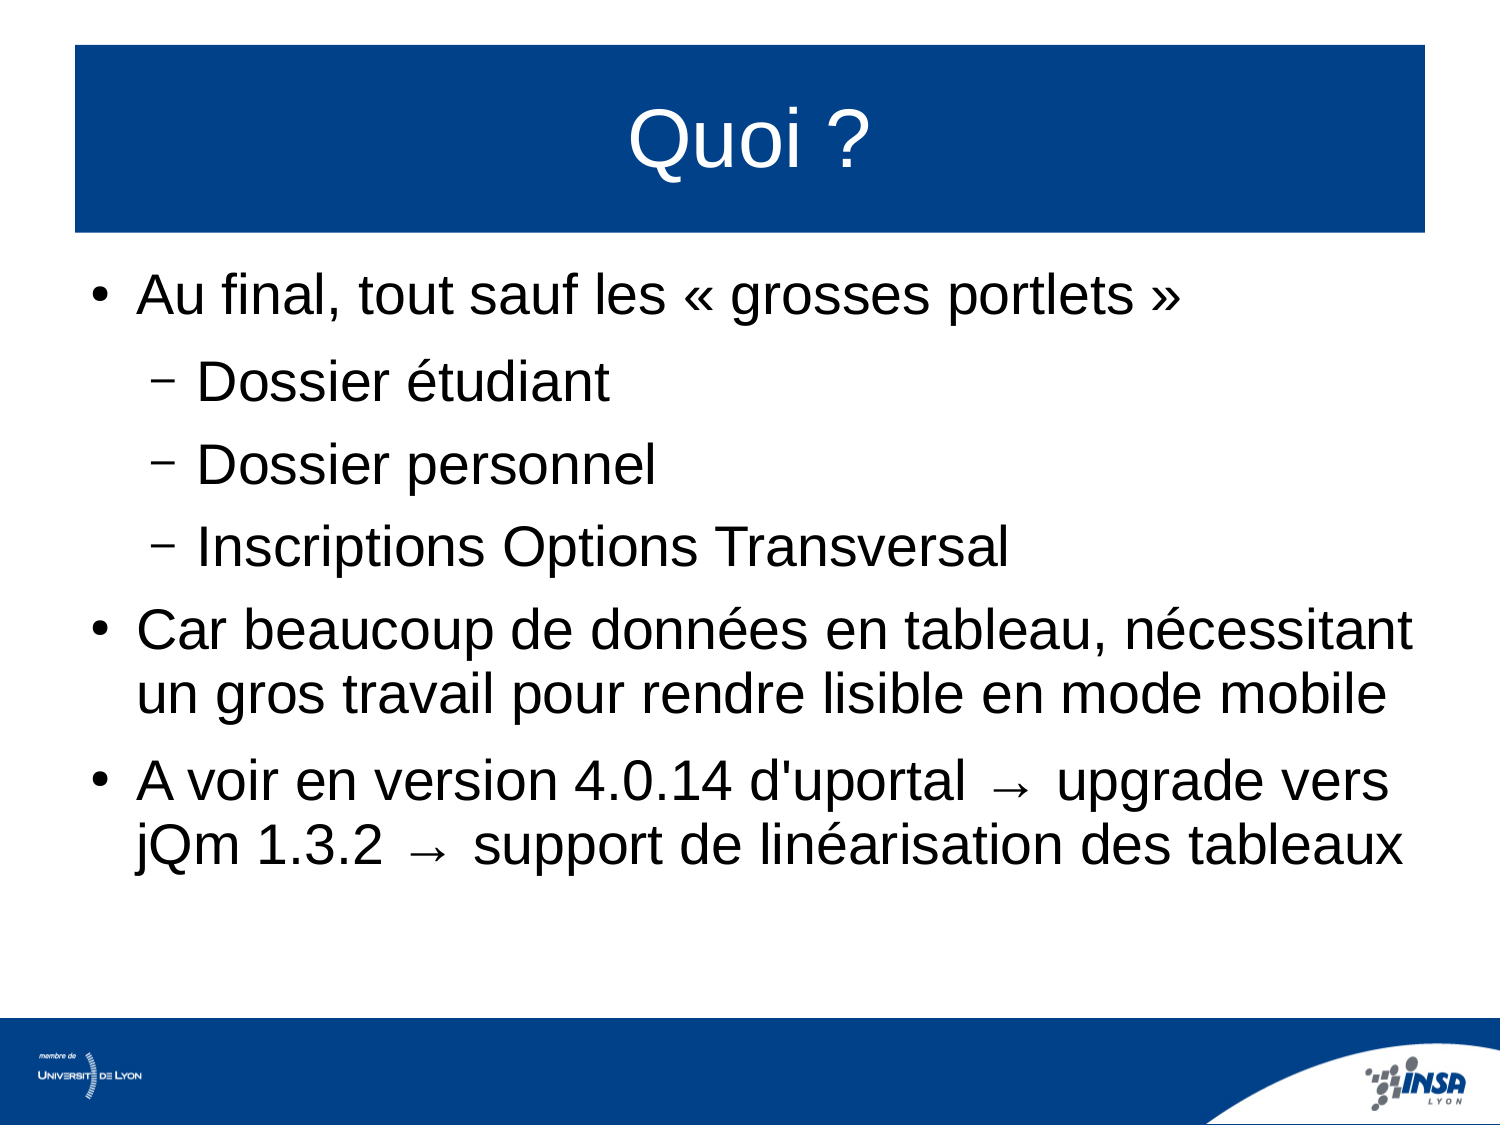

# Quoi ?
Au final, tout sauf les « grosses portlets »
Dossier étudiant
Dossier personnel
Inscriptions Options Transversal
Car beaucoup de données en tableau, nécessitant un gros travail pour rendre lisible en mode mobile
A voir en version 4.0.14 d'uportal → upgrade vers jQm 1.3.2 → support de linéarisation des tableaux